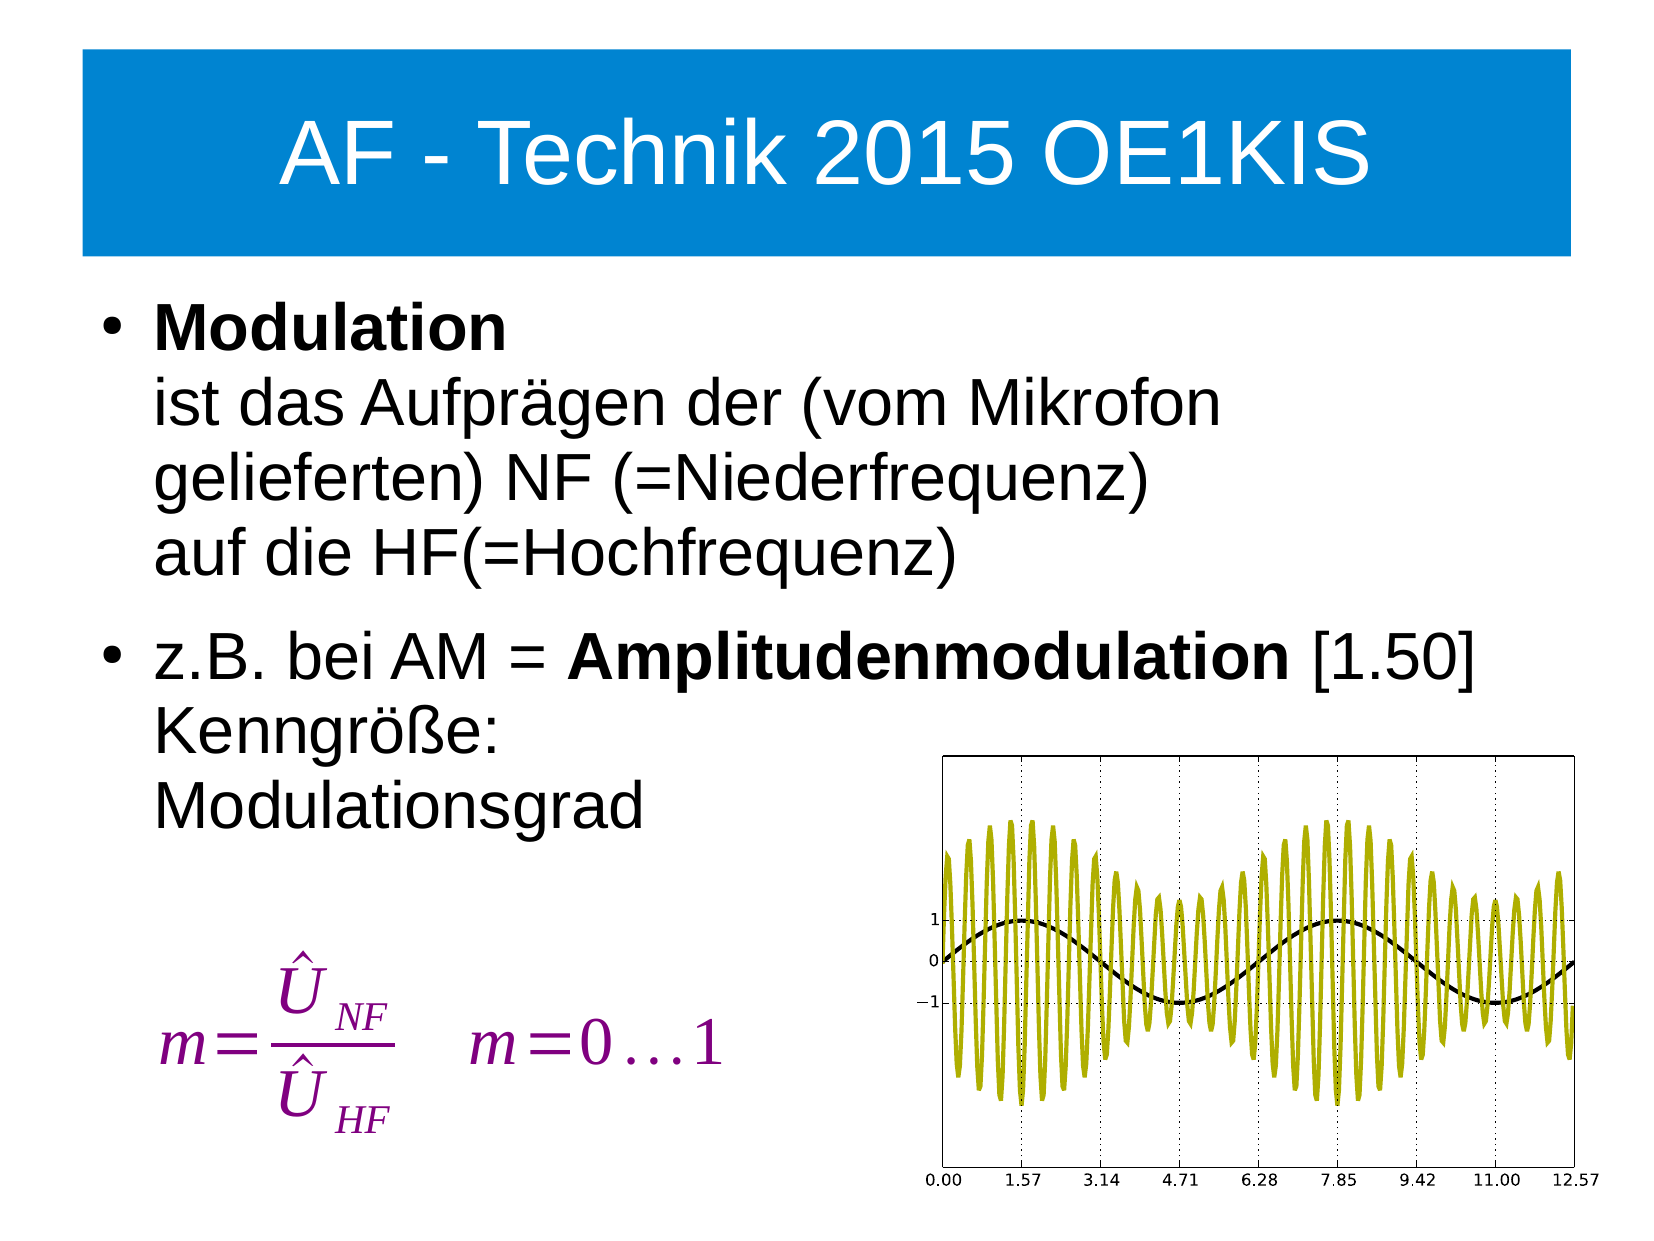

# AF - Technik 2015 OE1KIS
Modulation
ist das Aufprägen der (vom Mikrofon gelieferten) NF (=Niederfrequenz)
auf die HF(=Hochfrequenz)
z.B. bei AM = Amplitudenmodulation [1.50]
Kenngröße:
Modulationsgrad